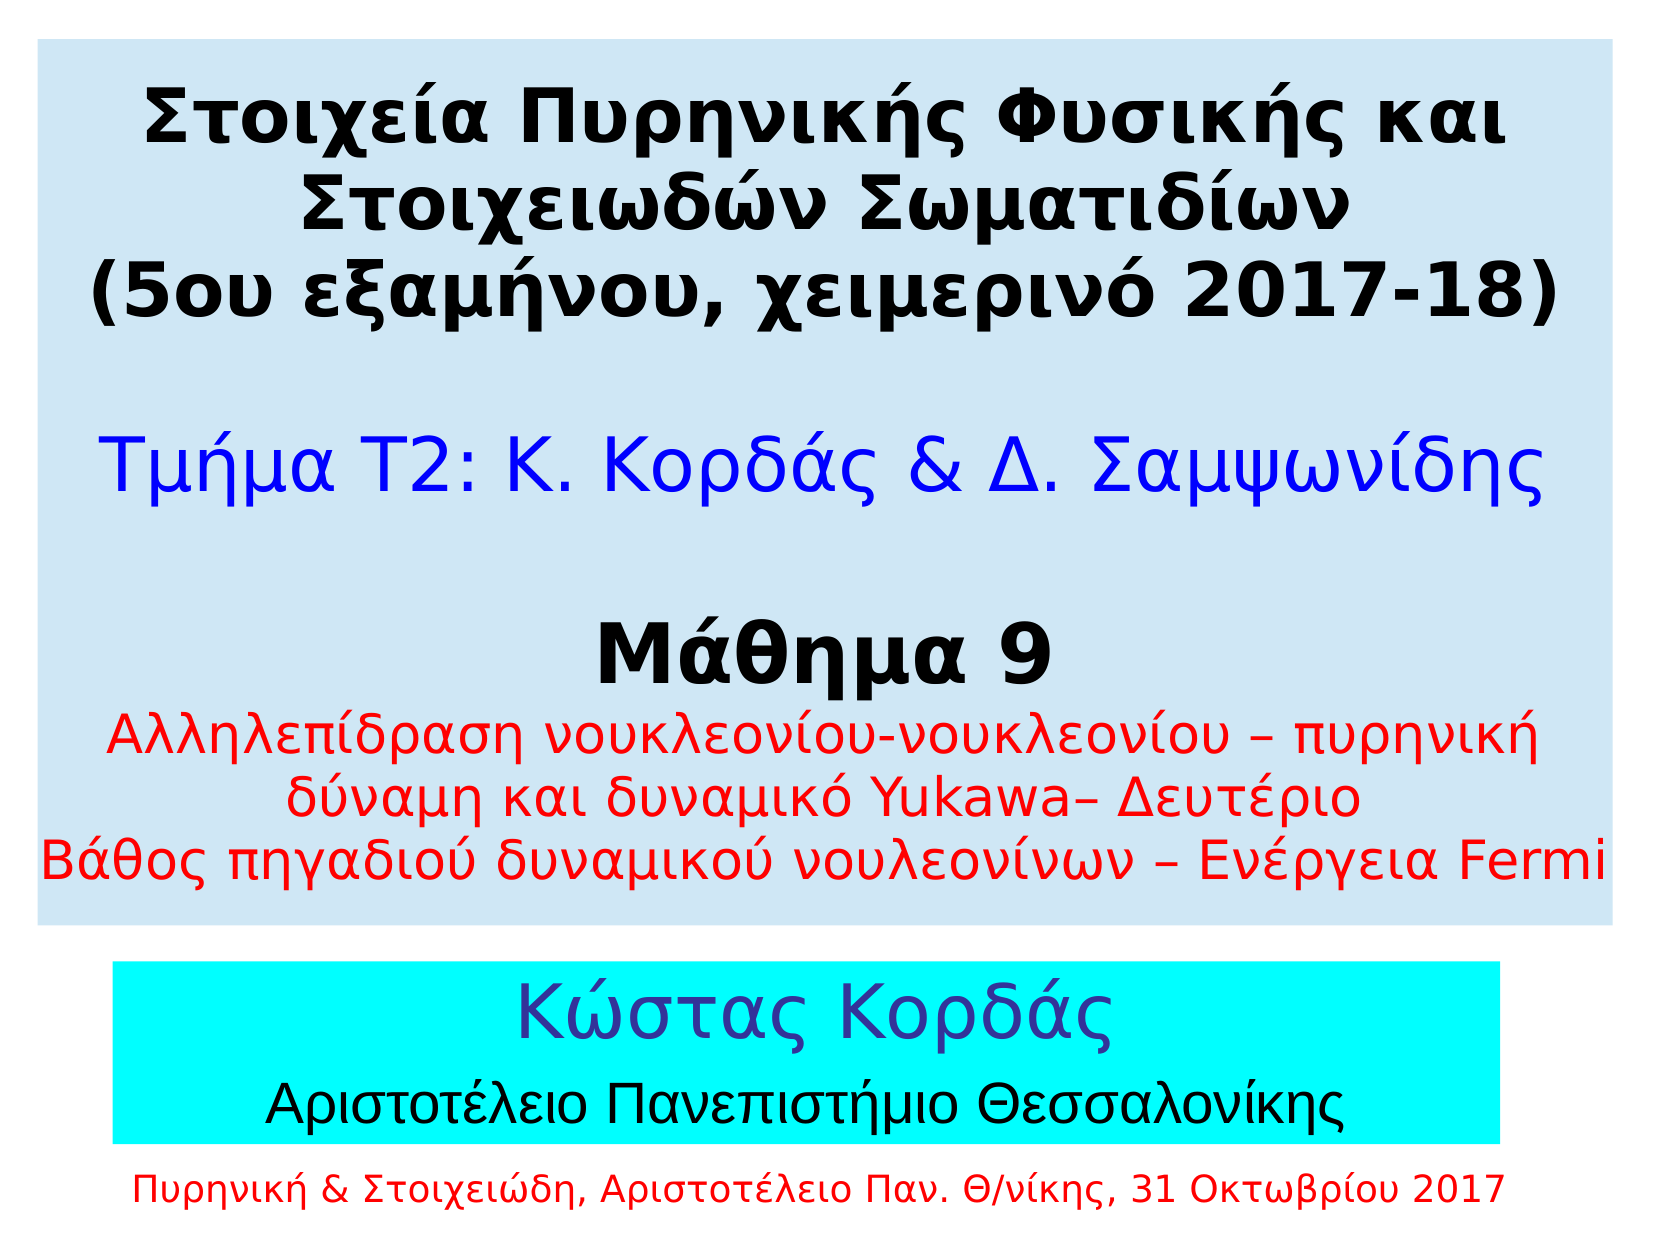

# Στοιχεία Πυρηνικής Φυσικής και Στοιχειωδών Σωματιδίων (5ου εξαμήνου, χειμερινό 2017-18) Τμήμα T2: Κ. Κορδάς & Δ. Σαμψωνίδης Μάθημα 9 Αλληλεπίδραση νουκλεονίου-νουκλεονίου – πυρηνική δύναμη και δυναμικό Yukawa– Δευτέριο Βάθος πηγαδιού δυναμικού νουλεονίνων – Ενέργεια Fermi
 Κώστας Κορδάς
Αριστοτέλειο Πανεπιστήμιο Θεσσαλονίκης
Πυρηνική & Στοιχειώδη, Αριστοτέλειο Παν. Θ/νίκης, 31 Οκτωβρίου 2017